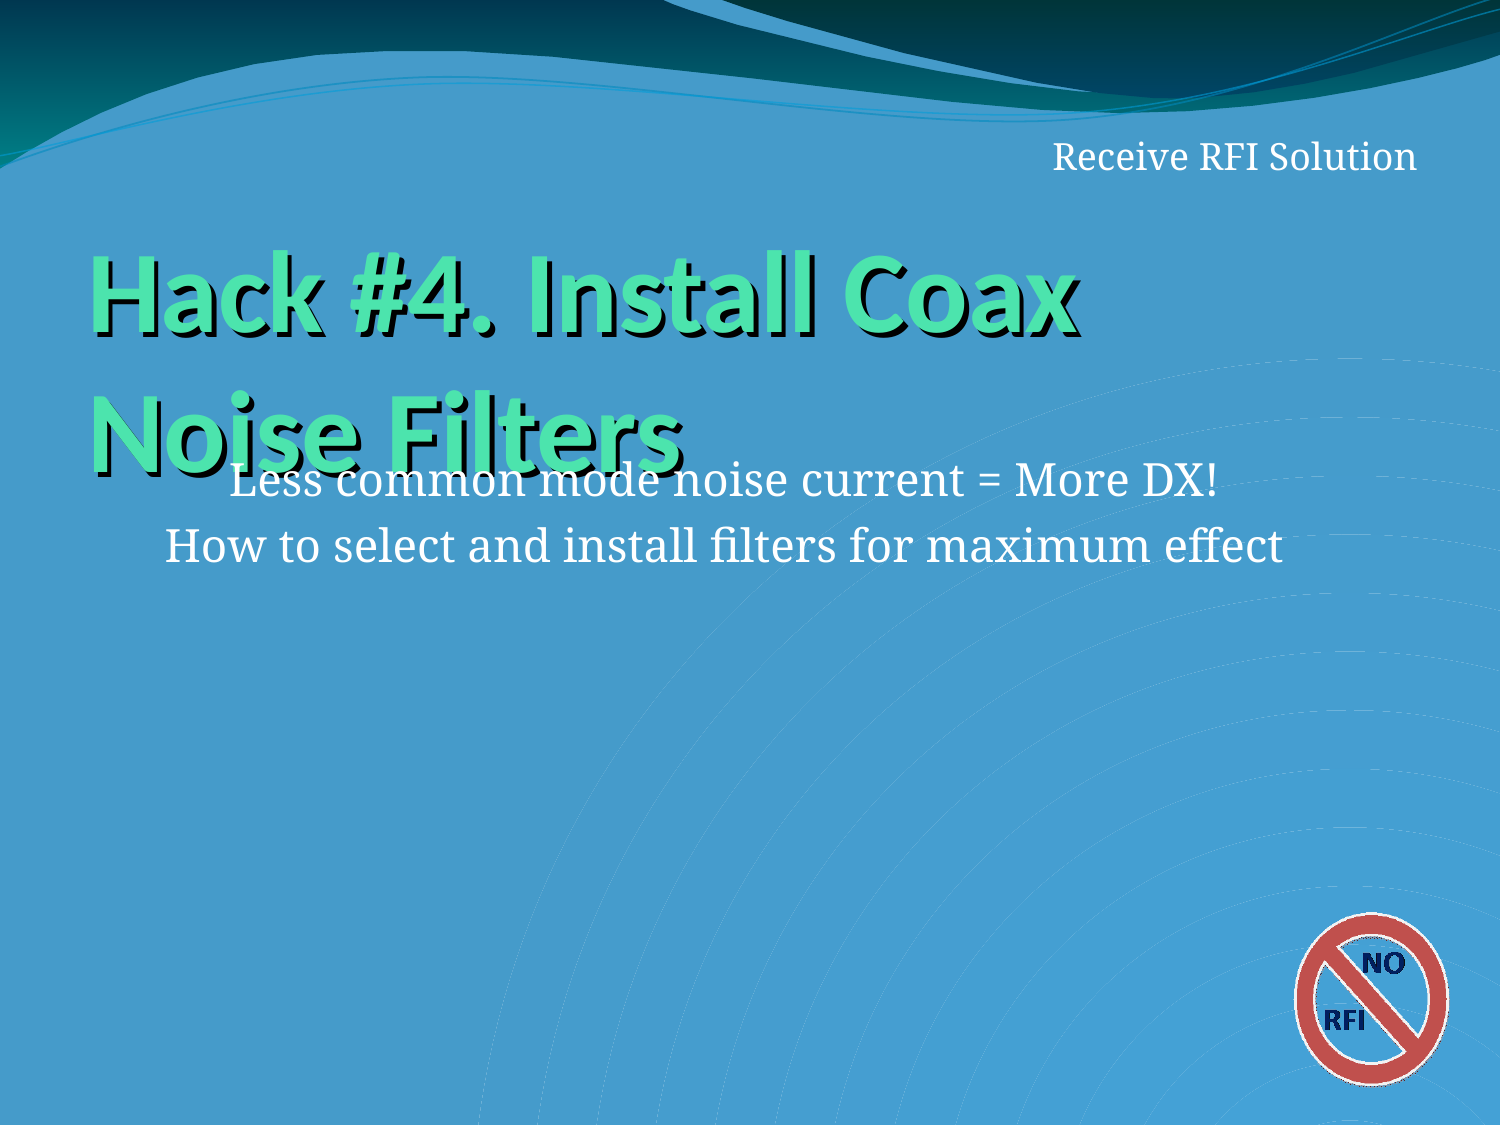

Receive RFI Solution
# Hack #4. Install Coax Noise Filters
Less common mode noise current = More DX!
How to select and install filters for maximum effect